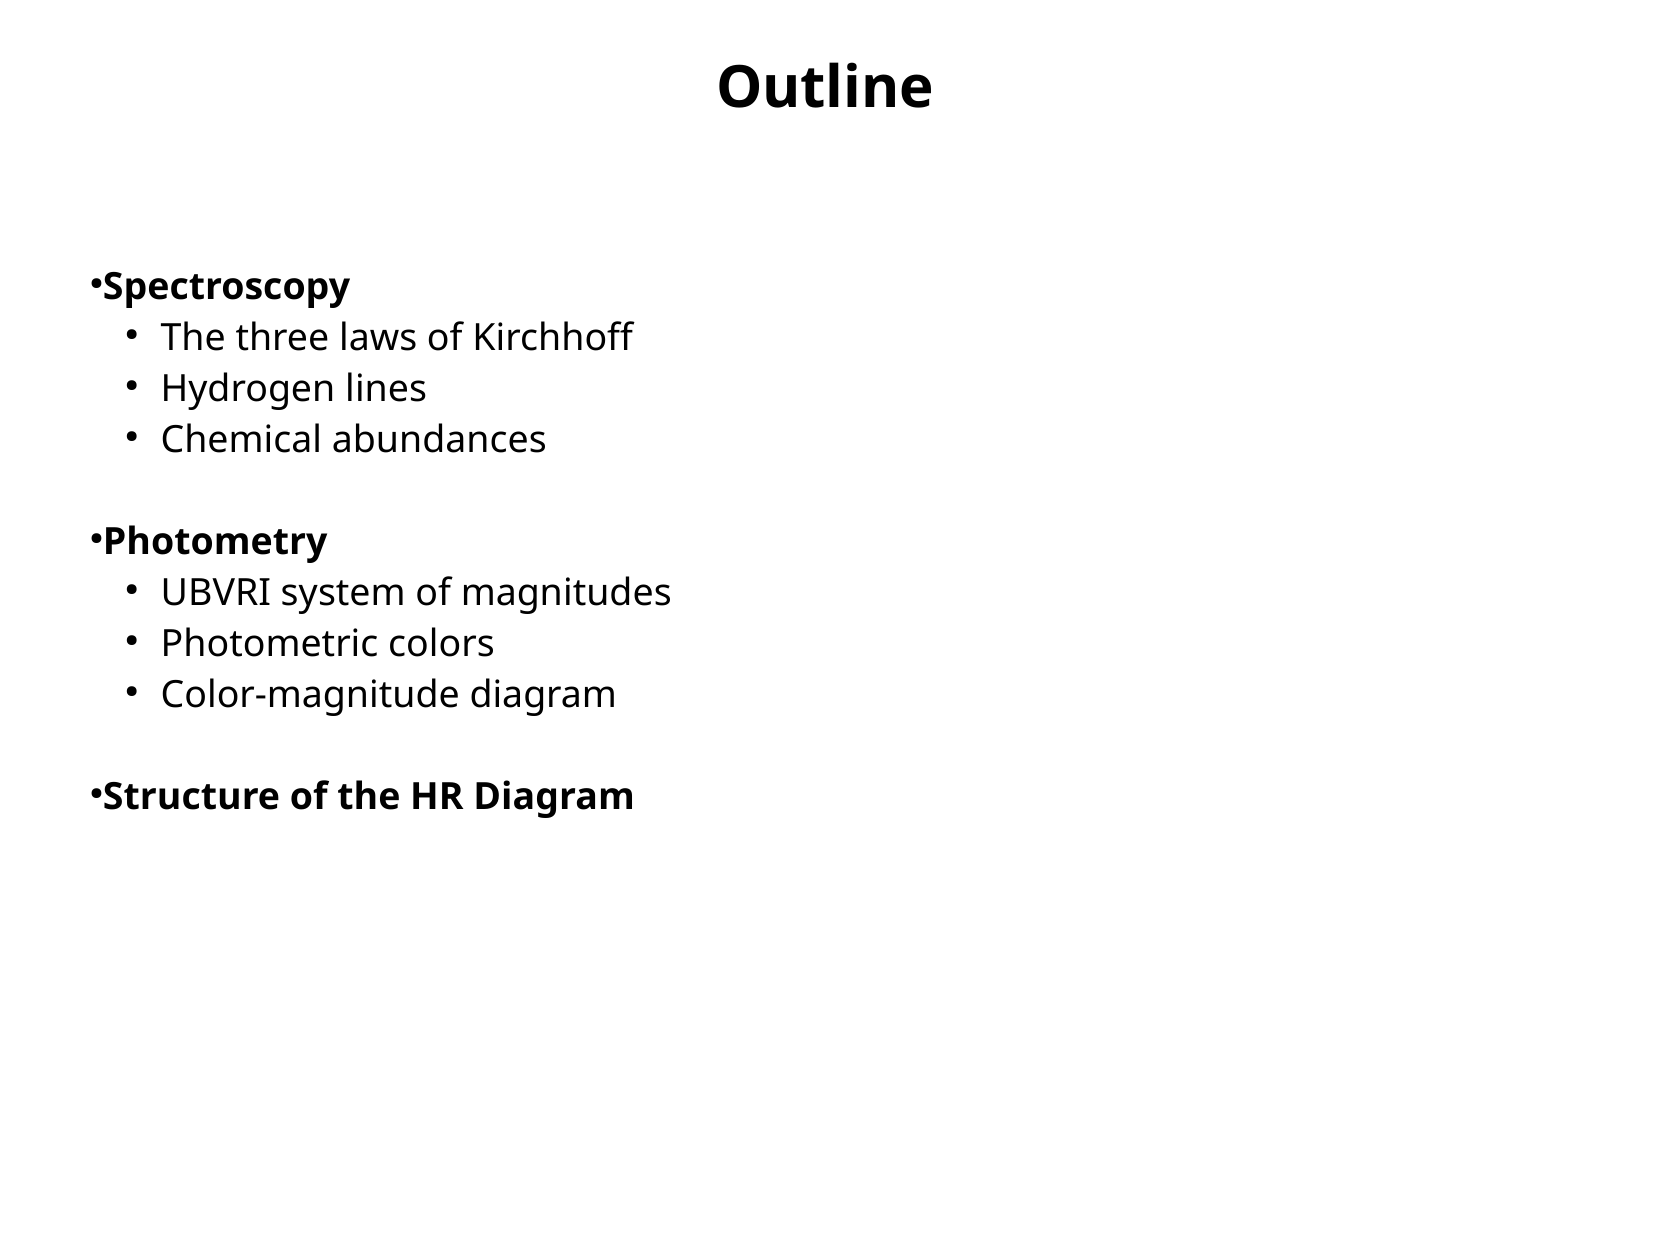

Outline
Spectroscopy
The three laws of Kirchhoff
Hydrogen lines
Chemical abundances
Photometry
UBVRI system of magnitudes
Photometric colors
Color-magnitude diagram
Structure of the HR Diagram